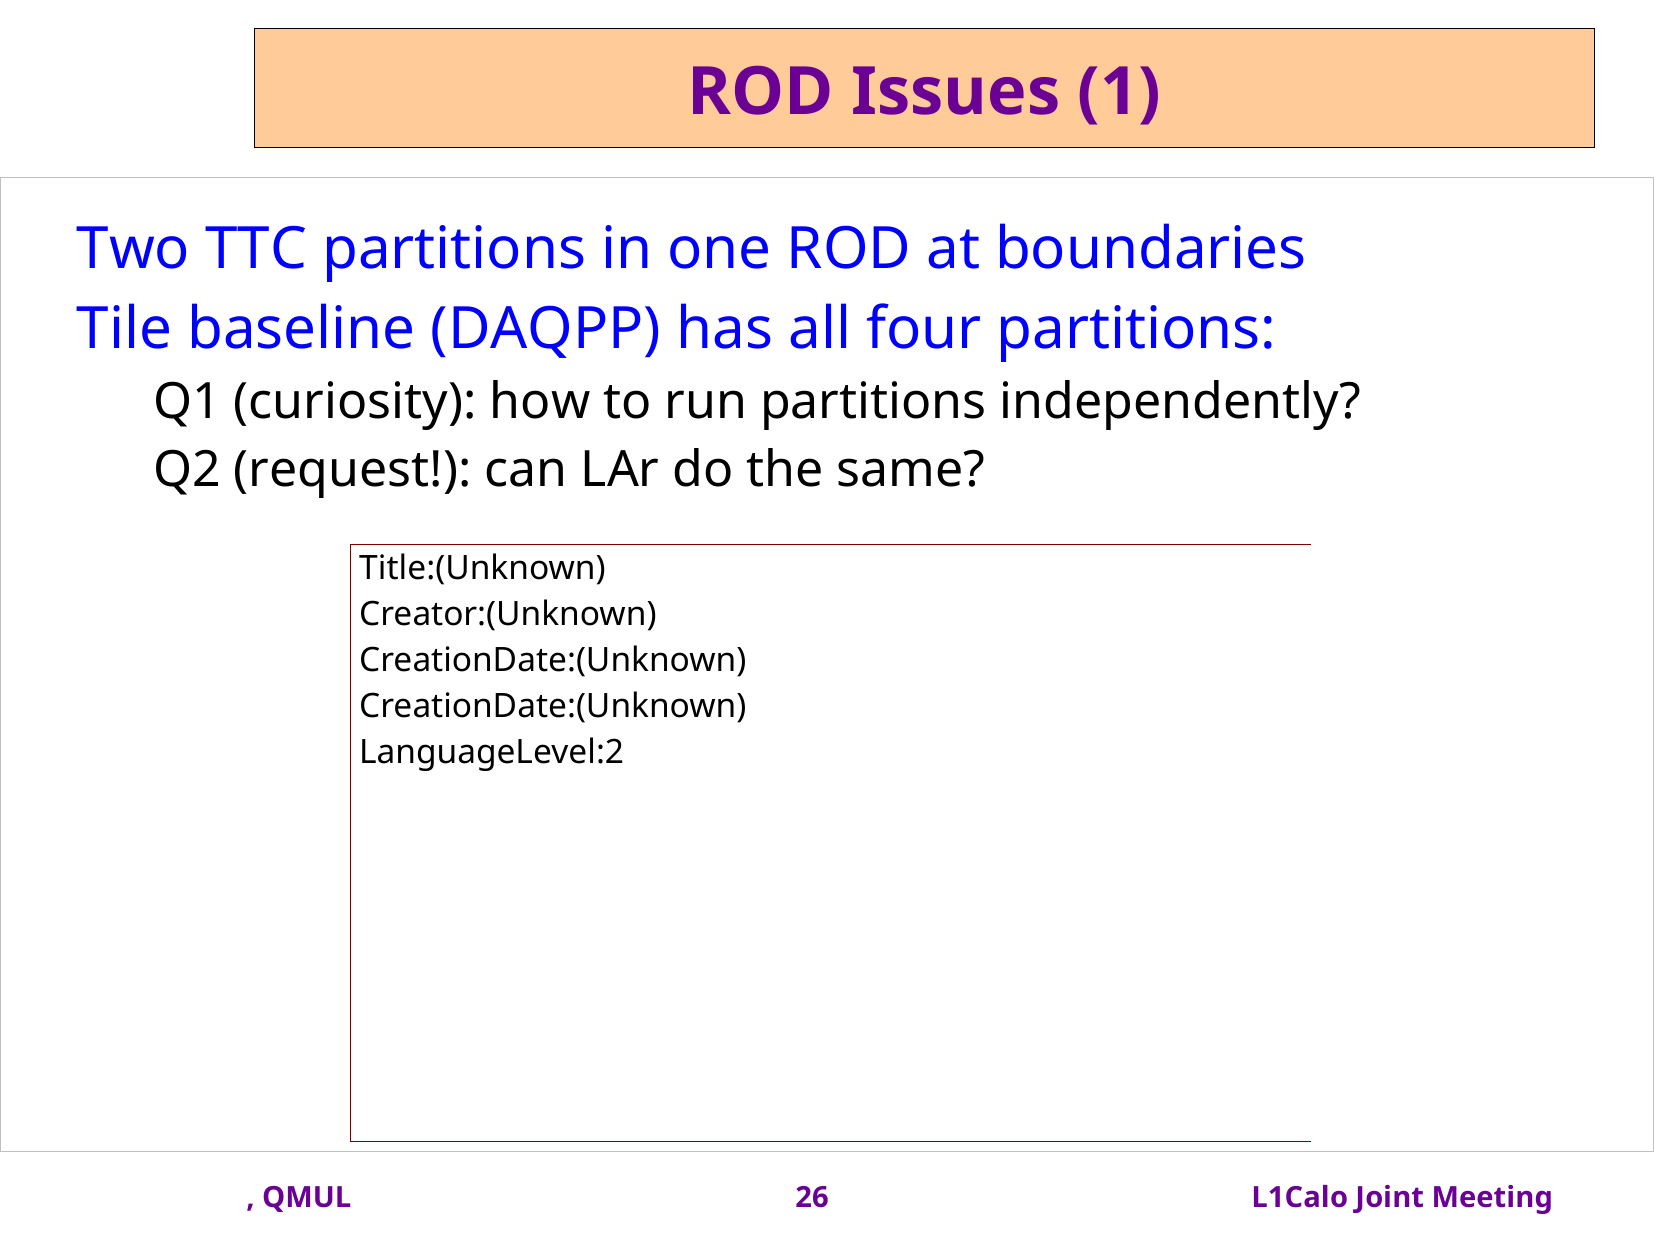

# ROD Issues (1)
Two TTC partitions in one ROD at boundaries
Tile baseline (DAQPP) has all four partitions:
Q1 (curiosity): how to run partitions independently?
Q2 (request!): can LAr do the same?